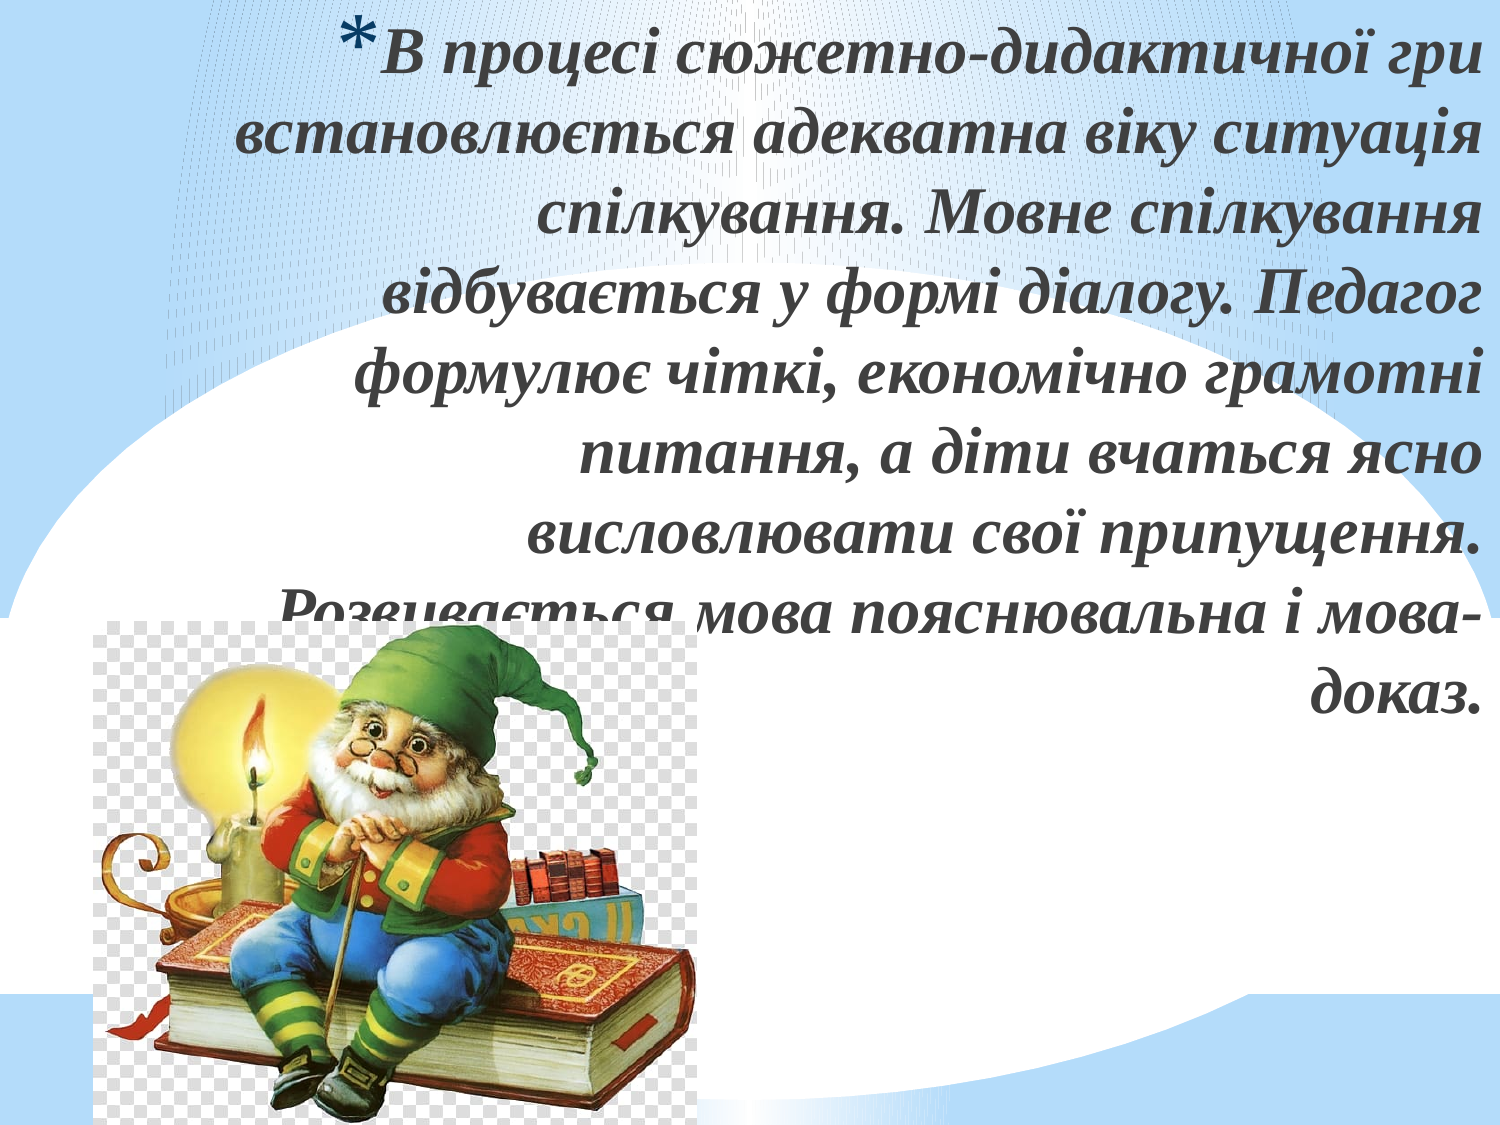

# В процесі сюжетно-дидактичної гри встановлюється адекватна віку ситуація спілкування. Мовне спілкування відбувається у формі діалогу. Педагог формулює чіткі, економічно грамотні питання, а діти вчаться ясно висловлювати свої припущення. Розвивається мова пояснювальна і мова-доказ.